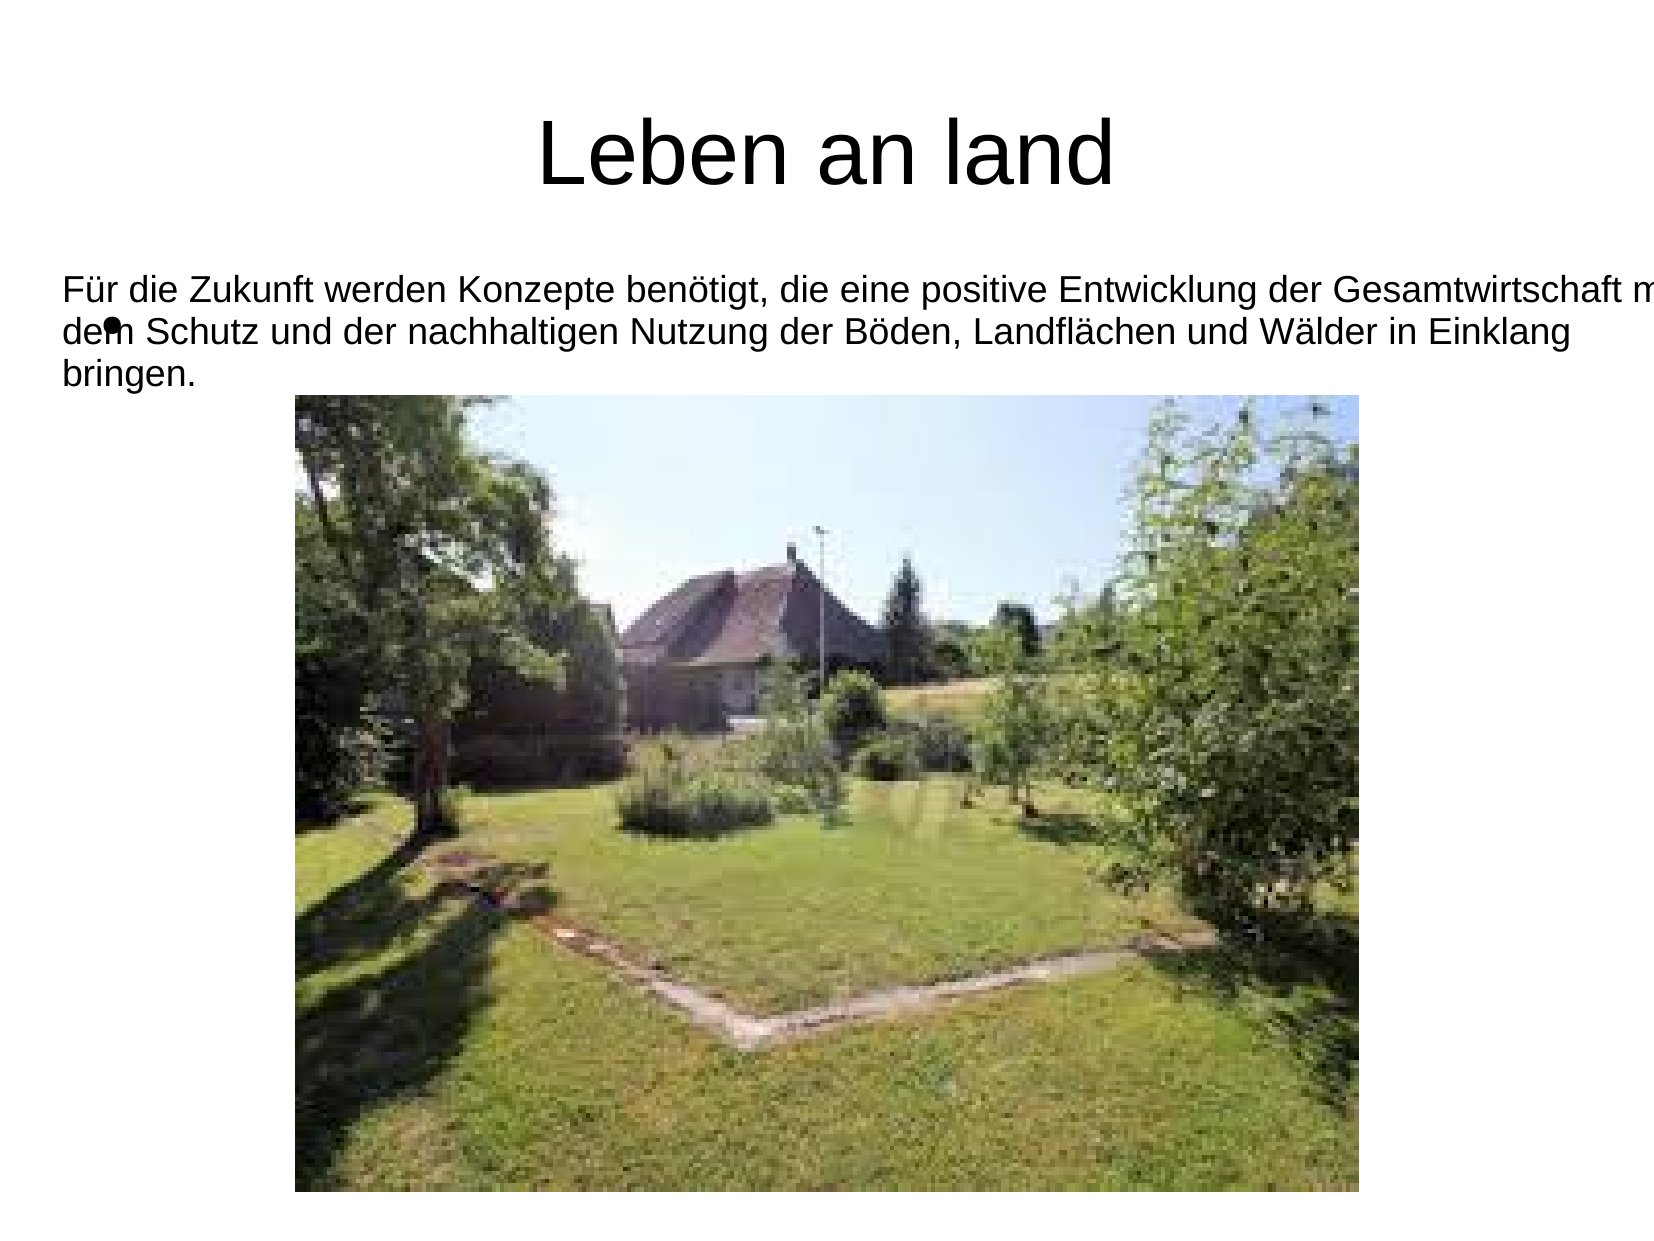

# Leben an land
Für die Zukunft werden Konzepte benötigt, die eine positive Entwicklung der Gesamtwirtschaft mit dem Schutz und der nachhaltigen Nutzung der Böden, Landflächen und Wälder in Einklang bringen.